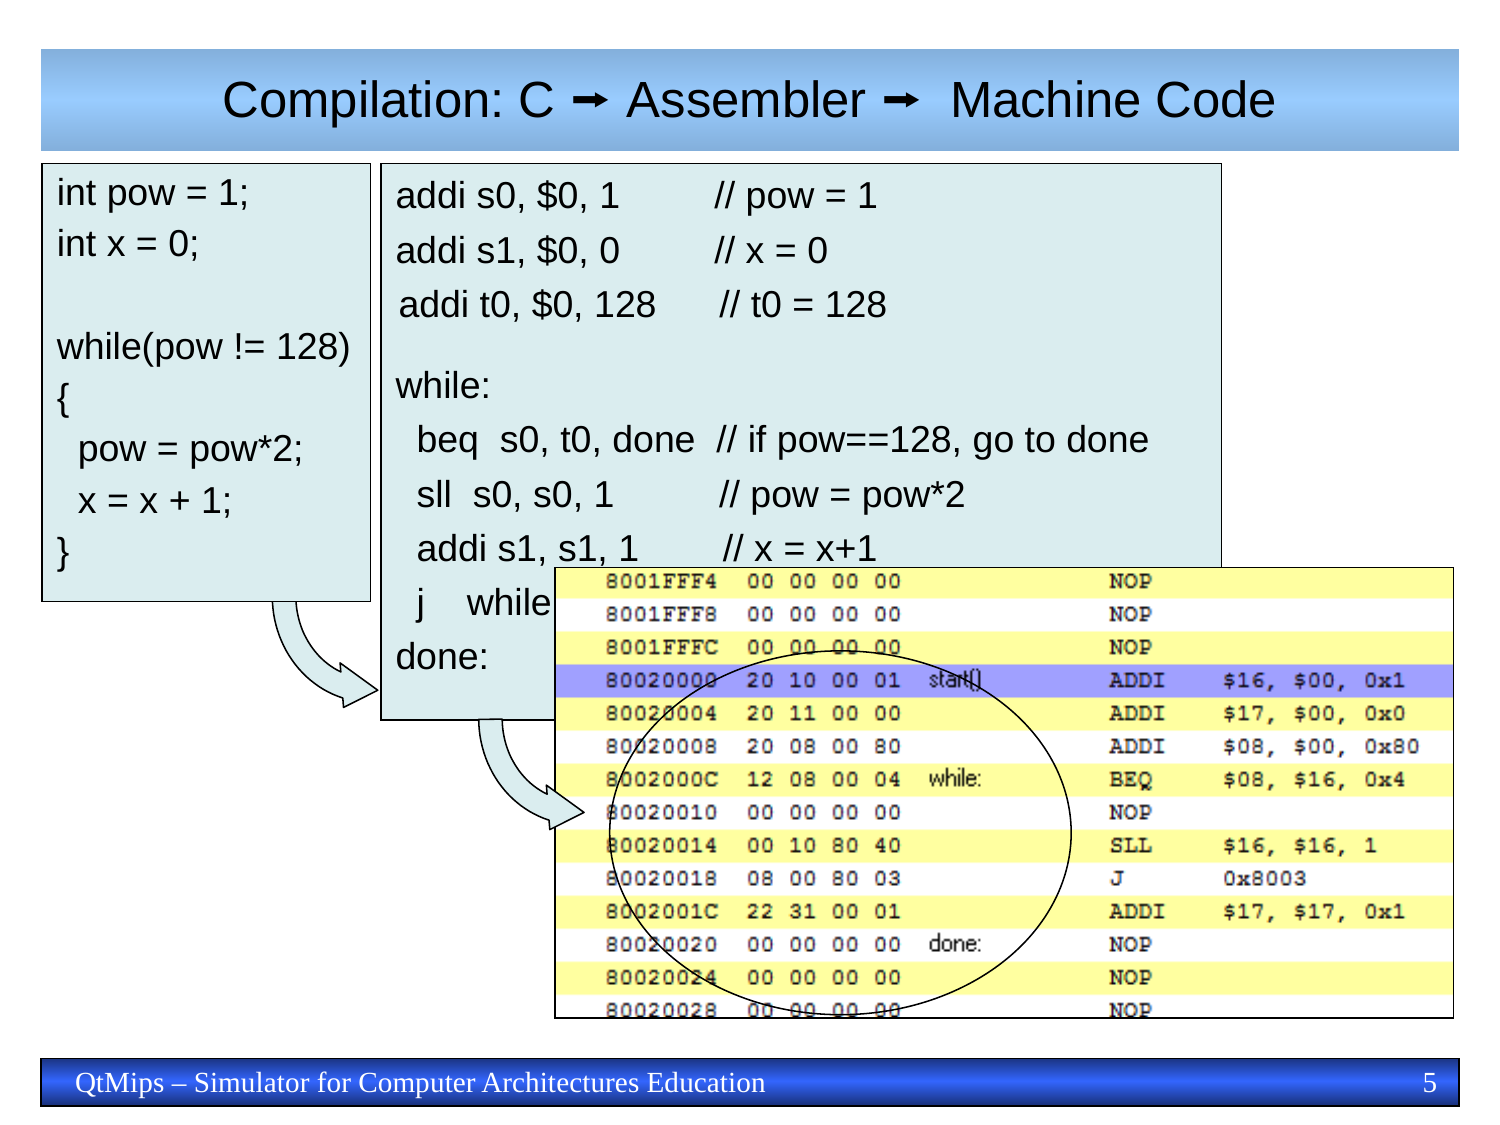

# Compilation: C  Assembler  Machine Code
int pow = 1;
int x = 0;
while(pow != 128)
{
 pow = pow*2;
 x = x + 1;
}
addi s0, $0, 1 // pow = 1
addi s1, $0, 0 // x = 0
addi t0, $0, 128 // t0 = 128
while:
 beq s0, t0, done // if pow==128, go to done
 sll s0, s0, 1 // pow = pow*2
 addi s1, s1, 1 // x = x+1
 j while
done:
QtMips – Simulator for Computer Architectures Education
5